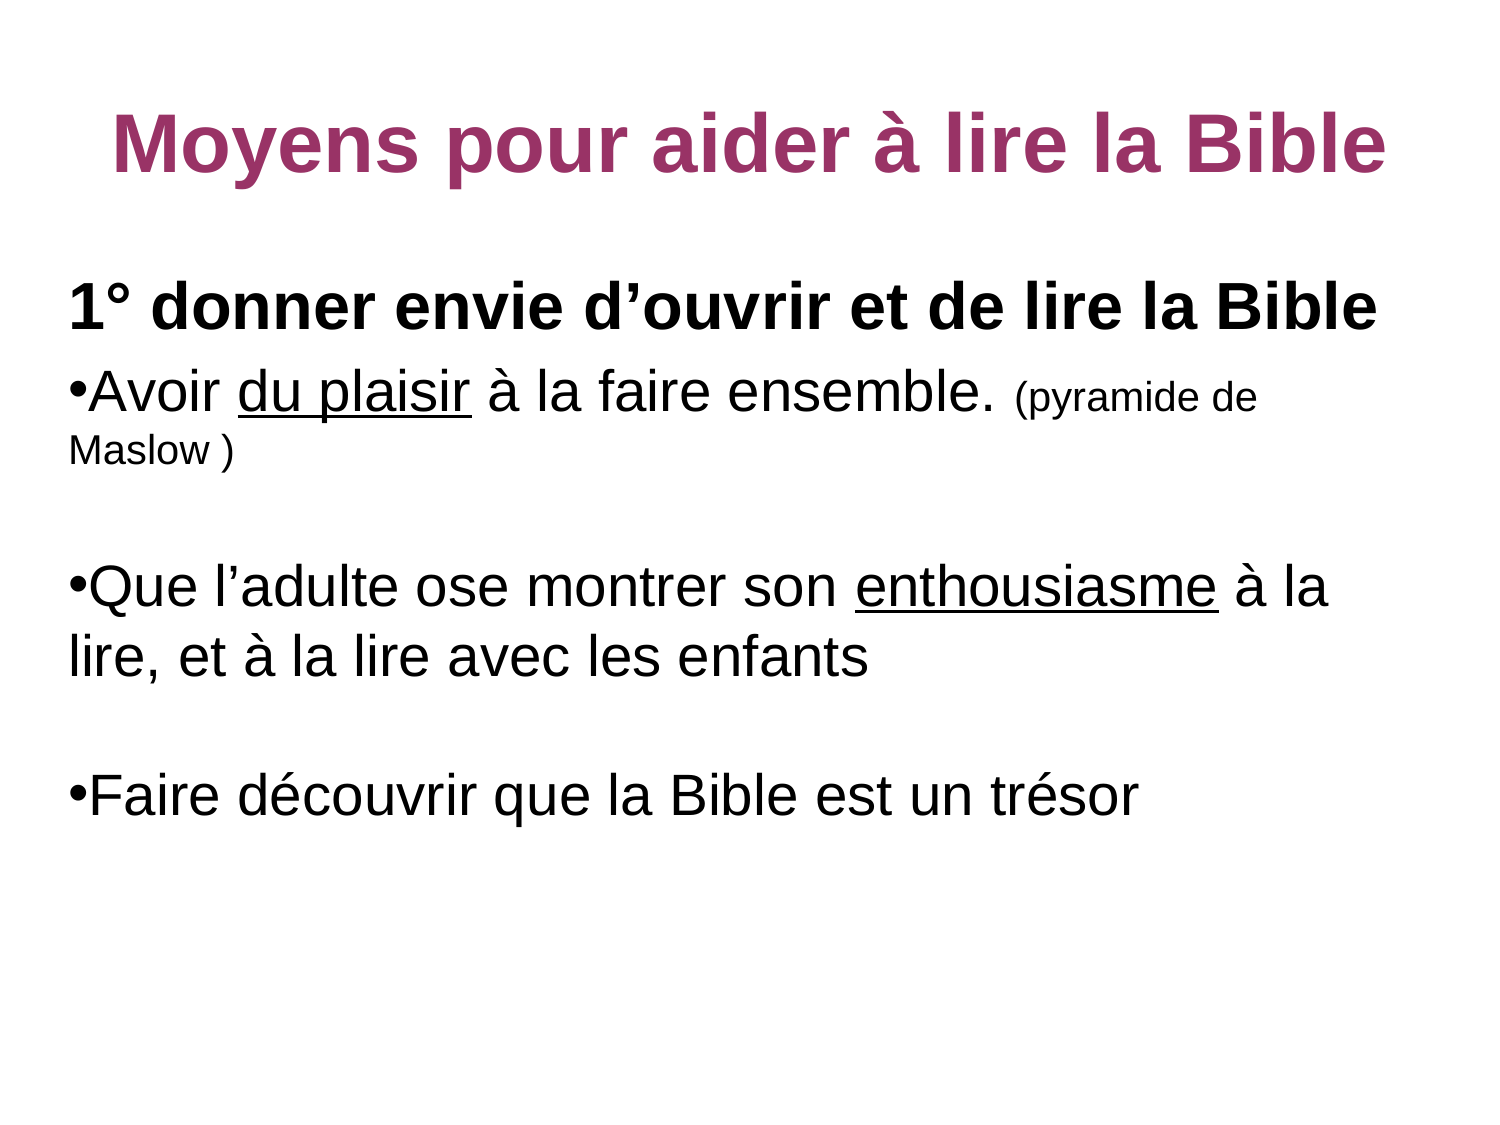

# Moyens pour aider à lire la Bible
1° donner envie d’ouvrir et de lire la Bible
Avoir du plaisir à la faire ensemble. (pyramide de Maslow )
Que l’adulte ose montrer son enthousiasme à la lire, et à la lire avec les enfants
Faire découvrir que la Bible est un trésor